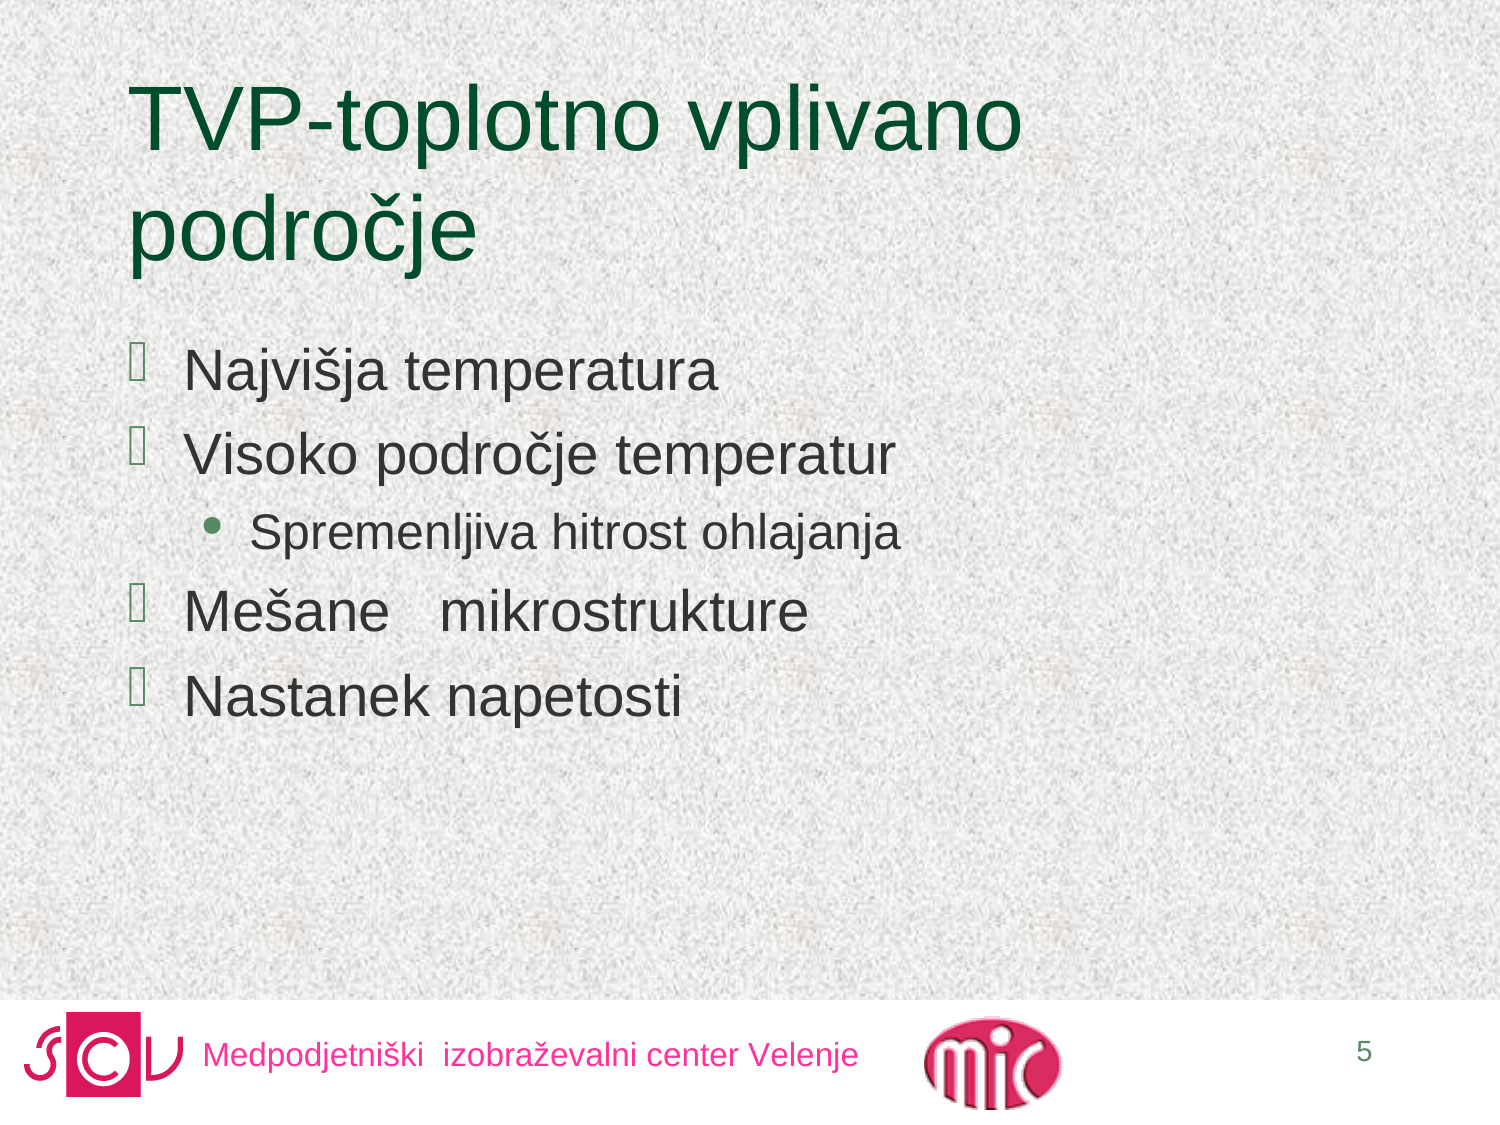

# TVP-toplotno vplivano področje
Najvišja temperatura
Visoko področje temperatur
Spremenljiva hitrost ohlajanja
Mešane mikrostrukture
Nastanek napetosti
2